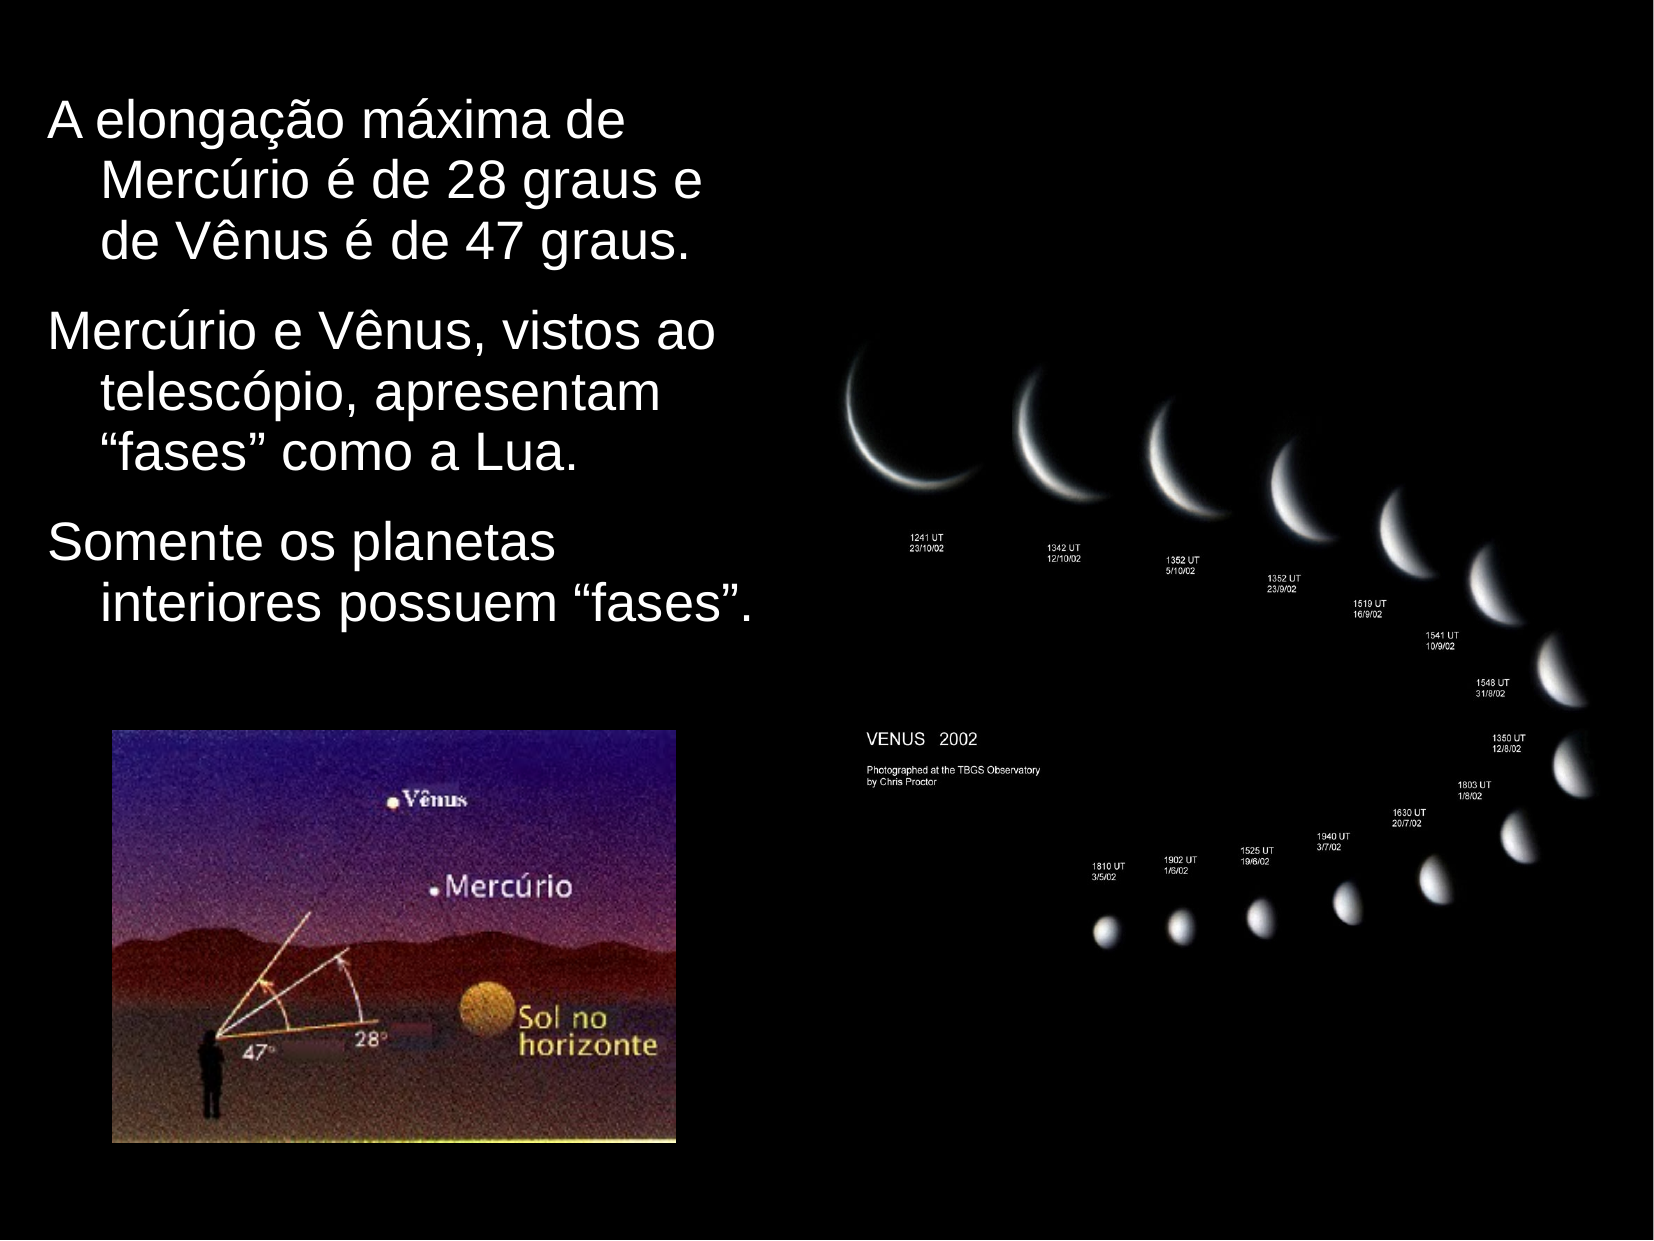

#
A elongação máxima de Mercúrio é de 28 graus e de Vênus é de 47 graus.
Mercúrio e Vênus, vistos ao telescópio, apresentam “fases” como a Lua.
Somente os planetas interiores possuem “fases”.